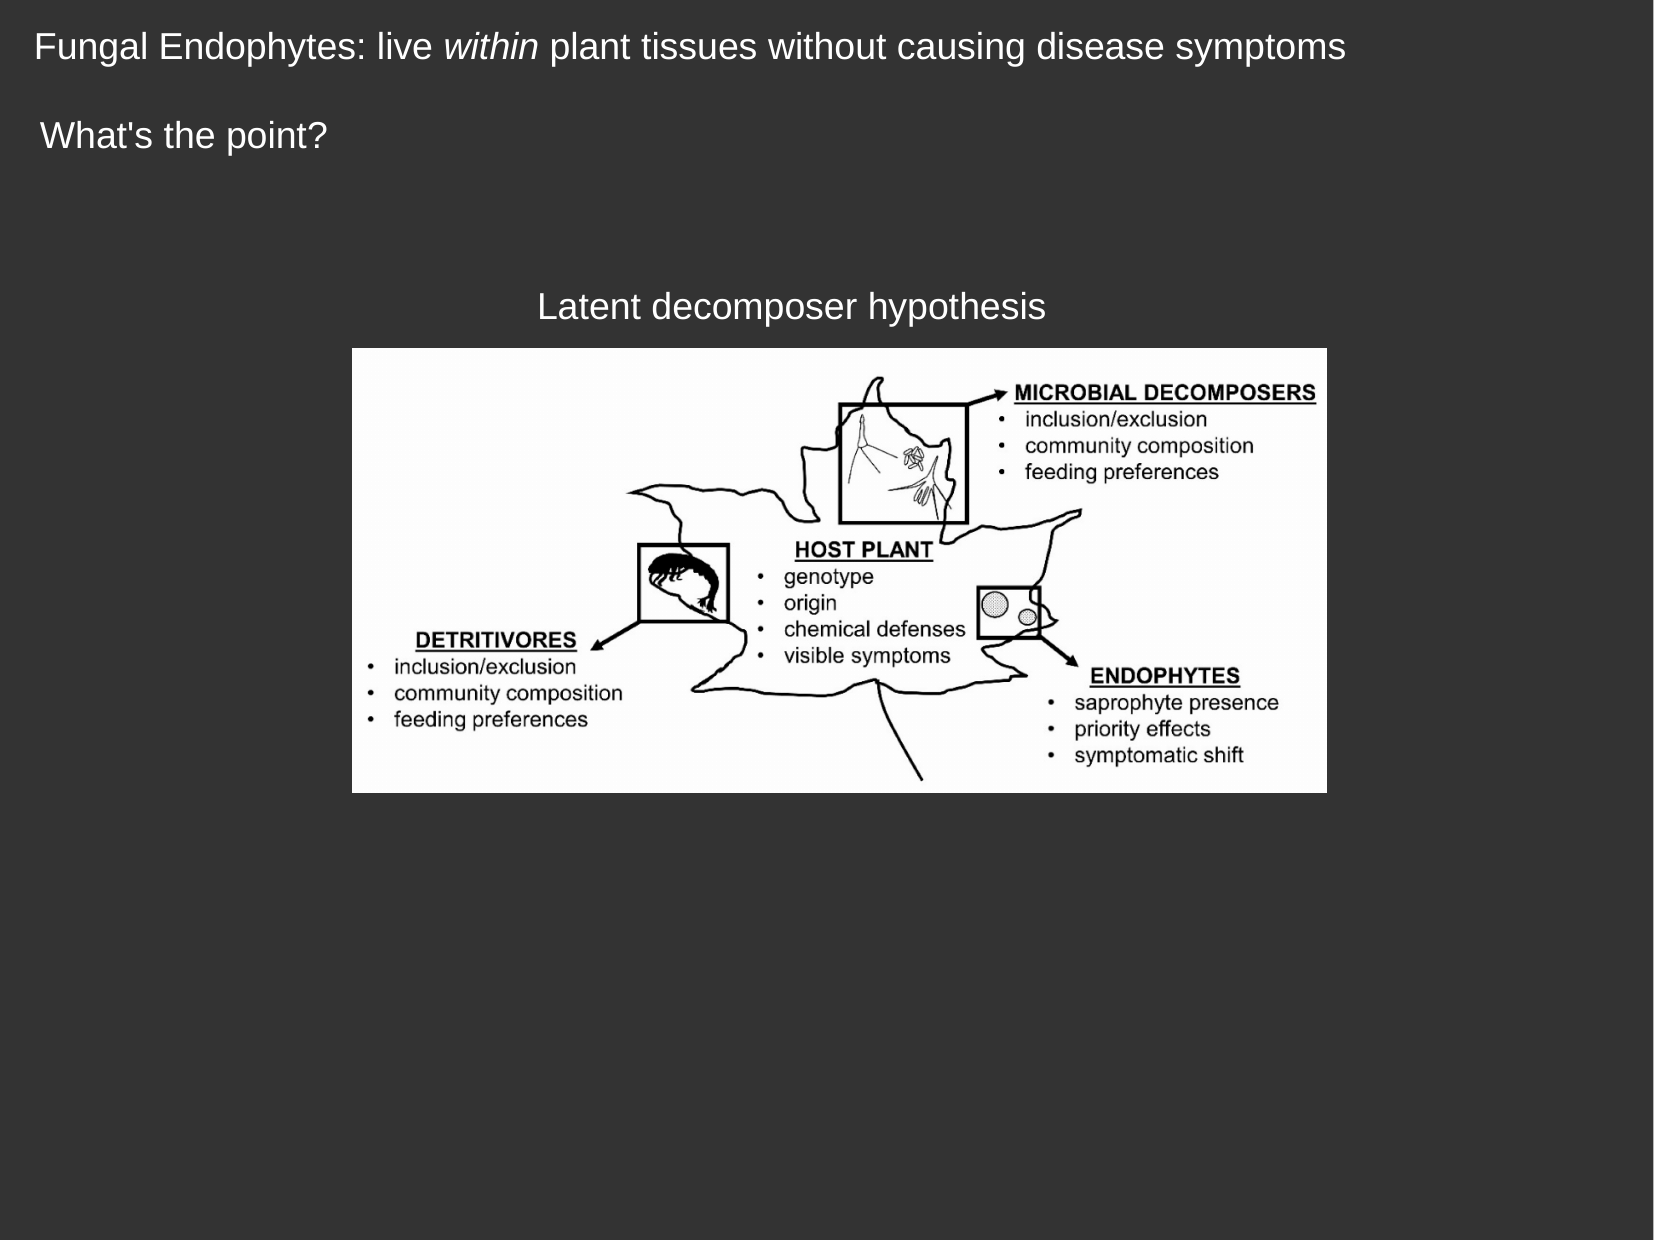

Fungal Endophytes: live within plant tissues without causing disease symptoms
What's the point?
Latent decomposer hypothesis